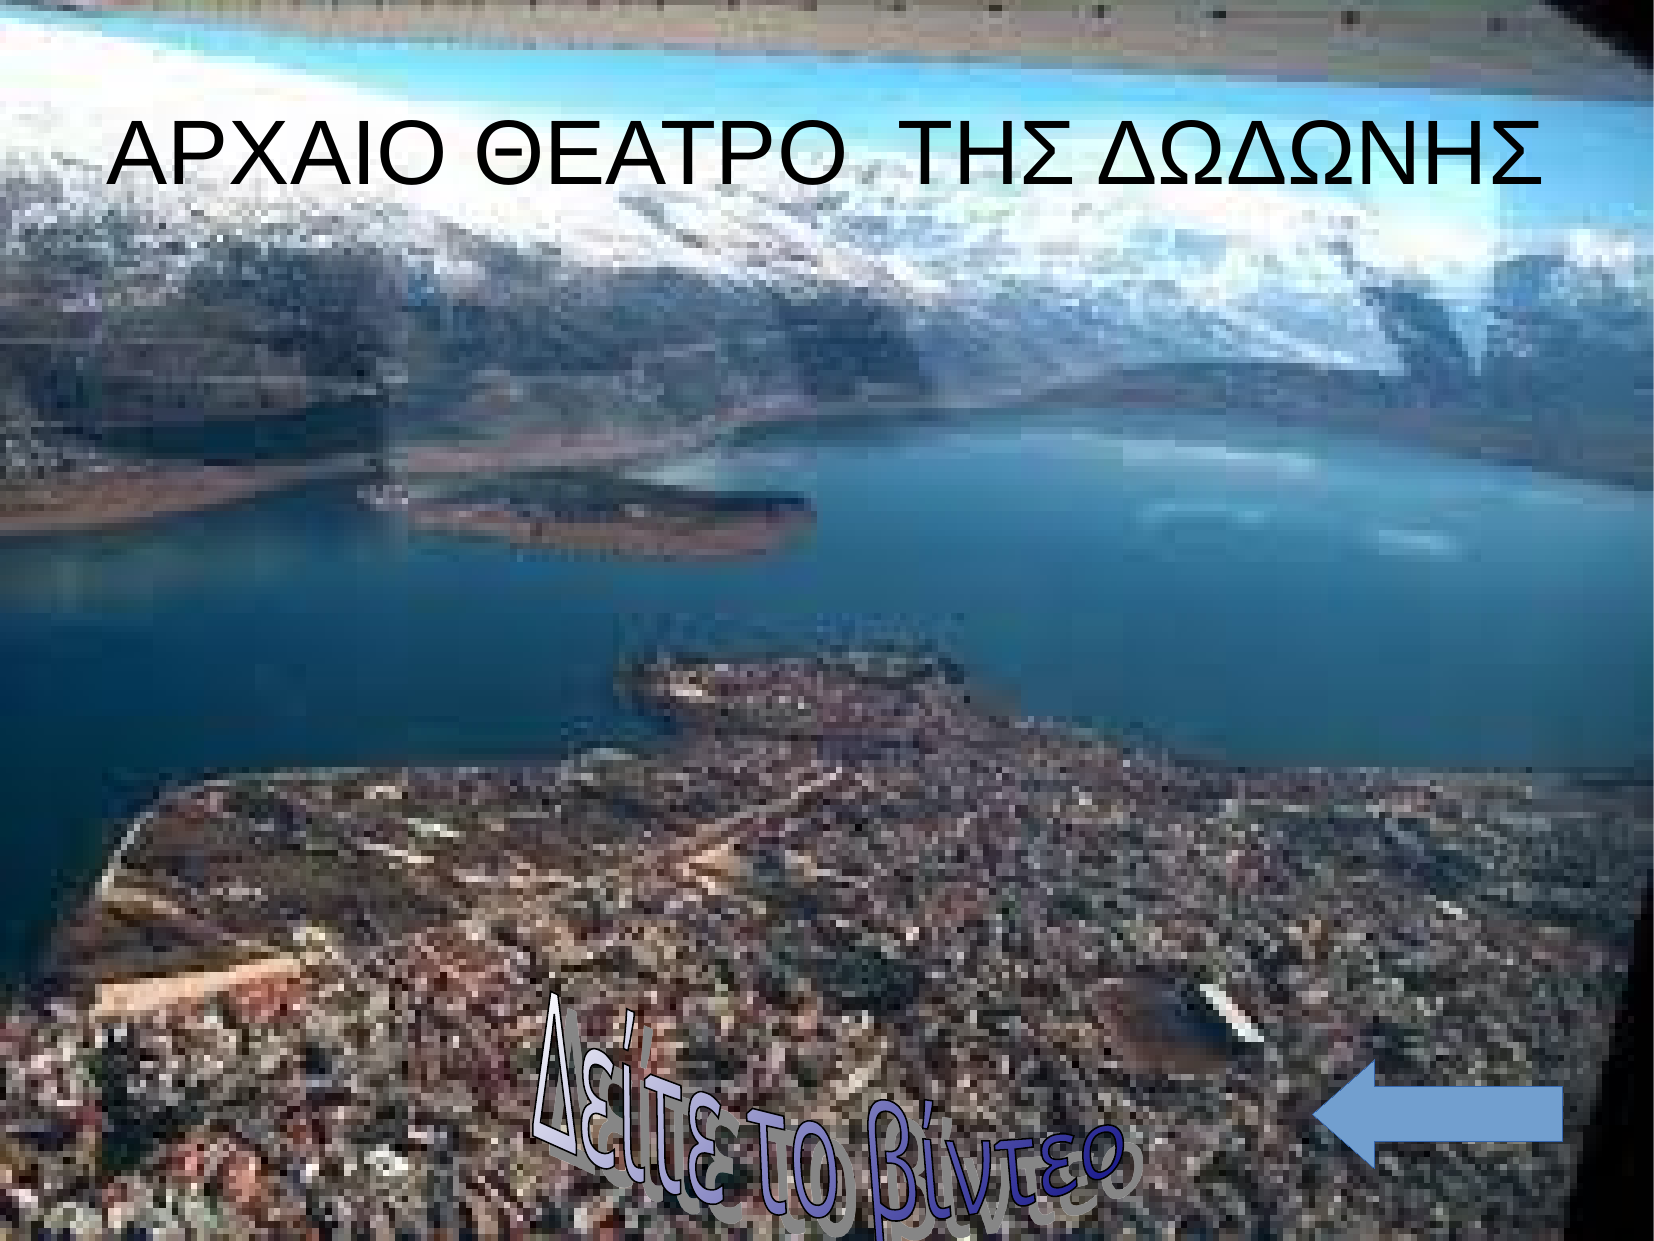

# ΑΡΧΑΙΟ ΘΕΑΤΡΟ ΤΗΣ ΔΩΔΩΝΗΣ
Δείτε το βίντεο